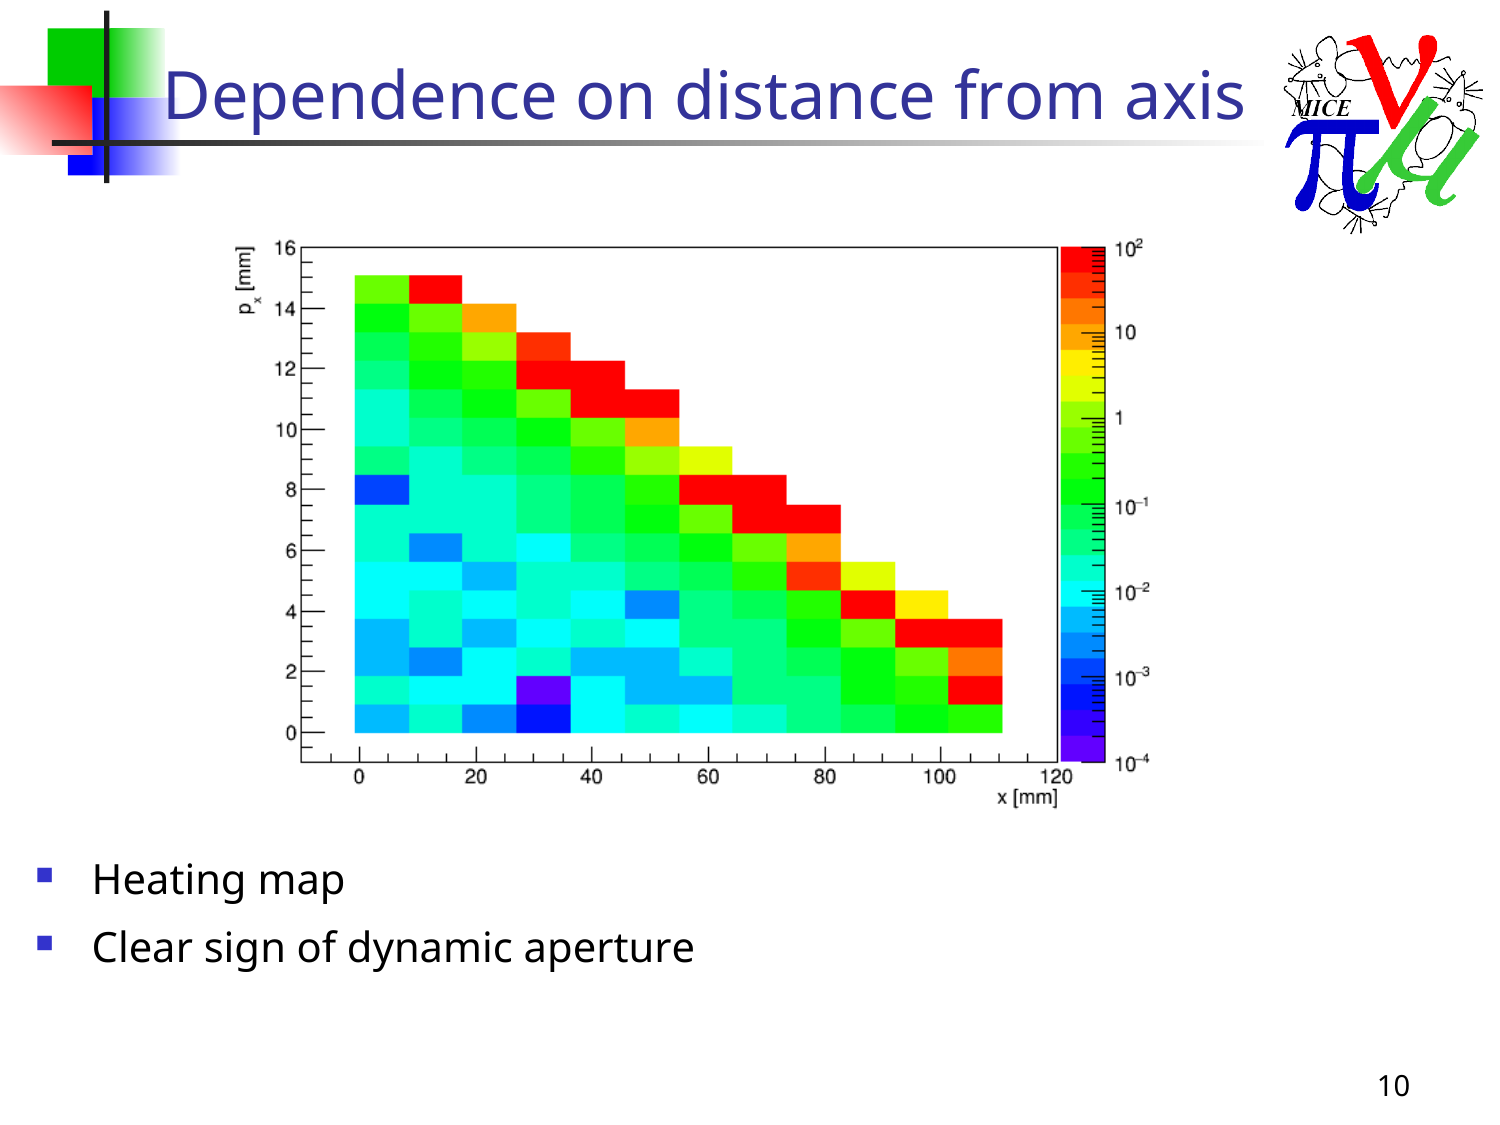

# Dependence on distance from axis
Heating map
Clear sign of dynamic aperture
10